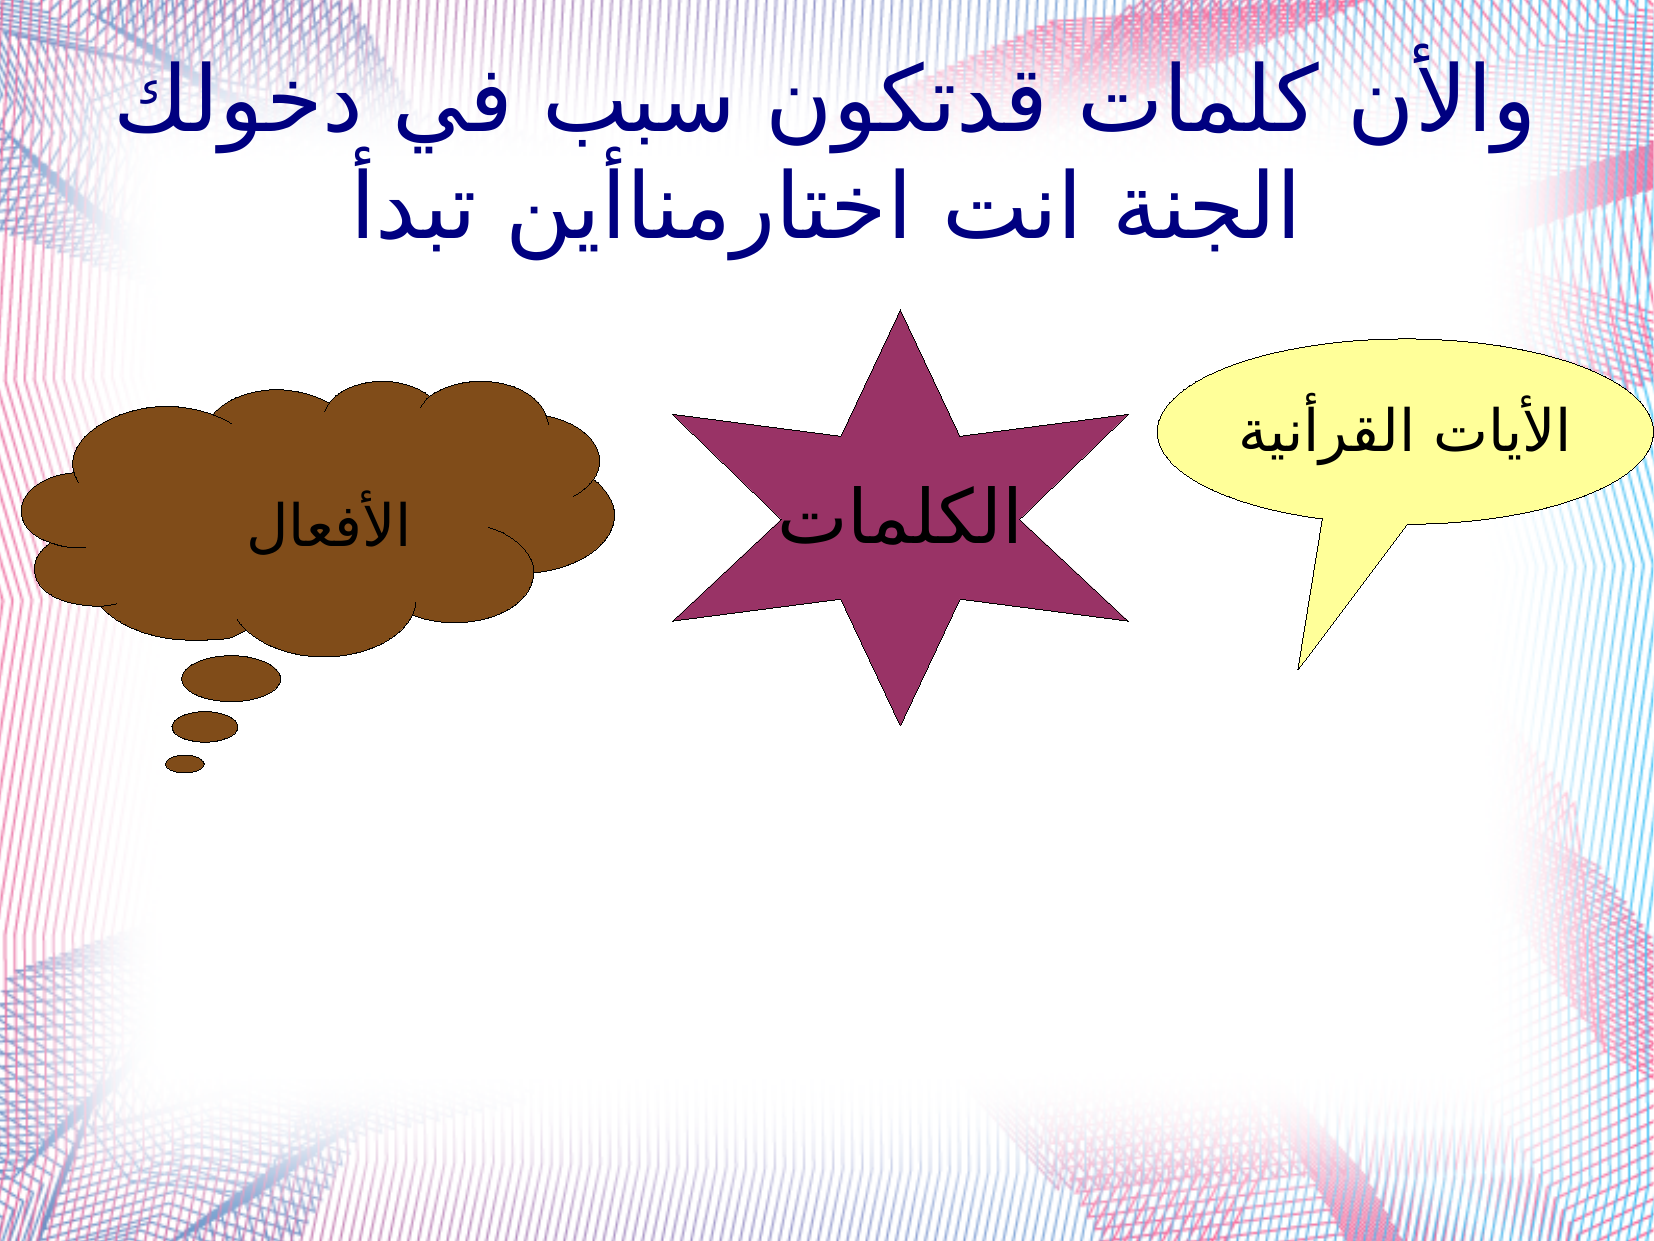

# والأن كلمات قدتكون سبب في دخولك الجنة انت اختارمناأين تبدأ
الكلمات
الأيات القرأنية
الأفعال